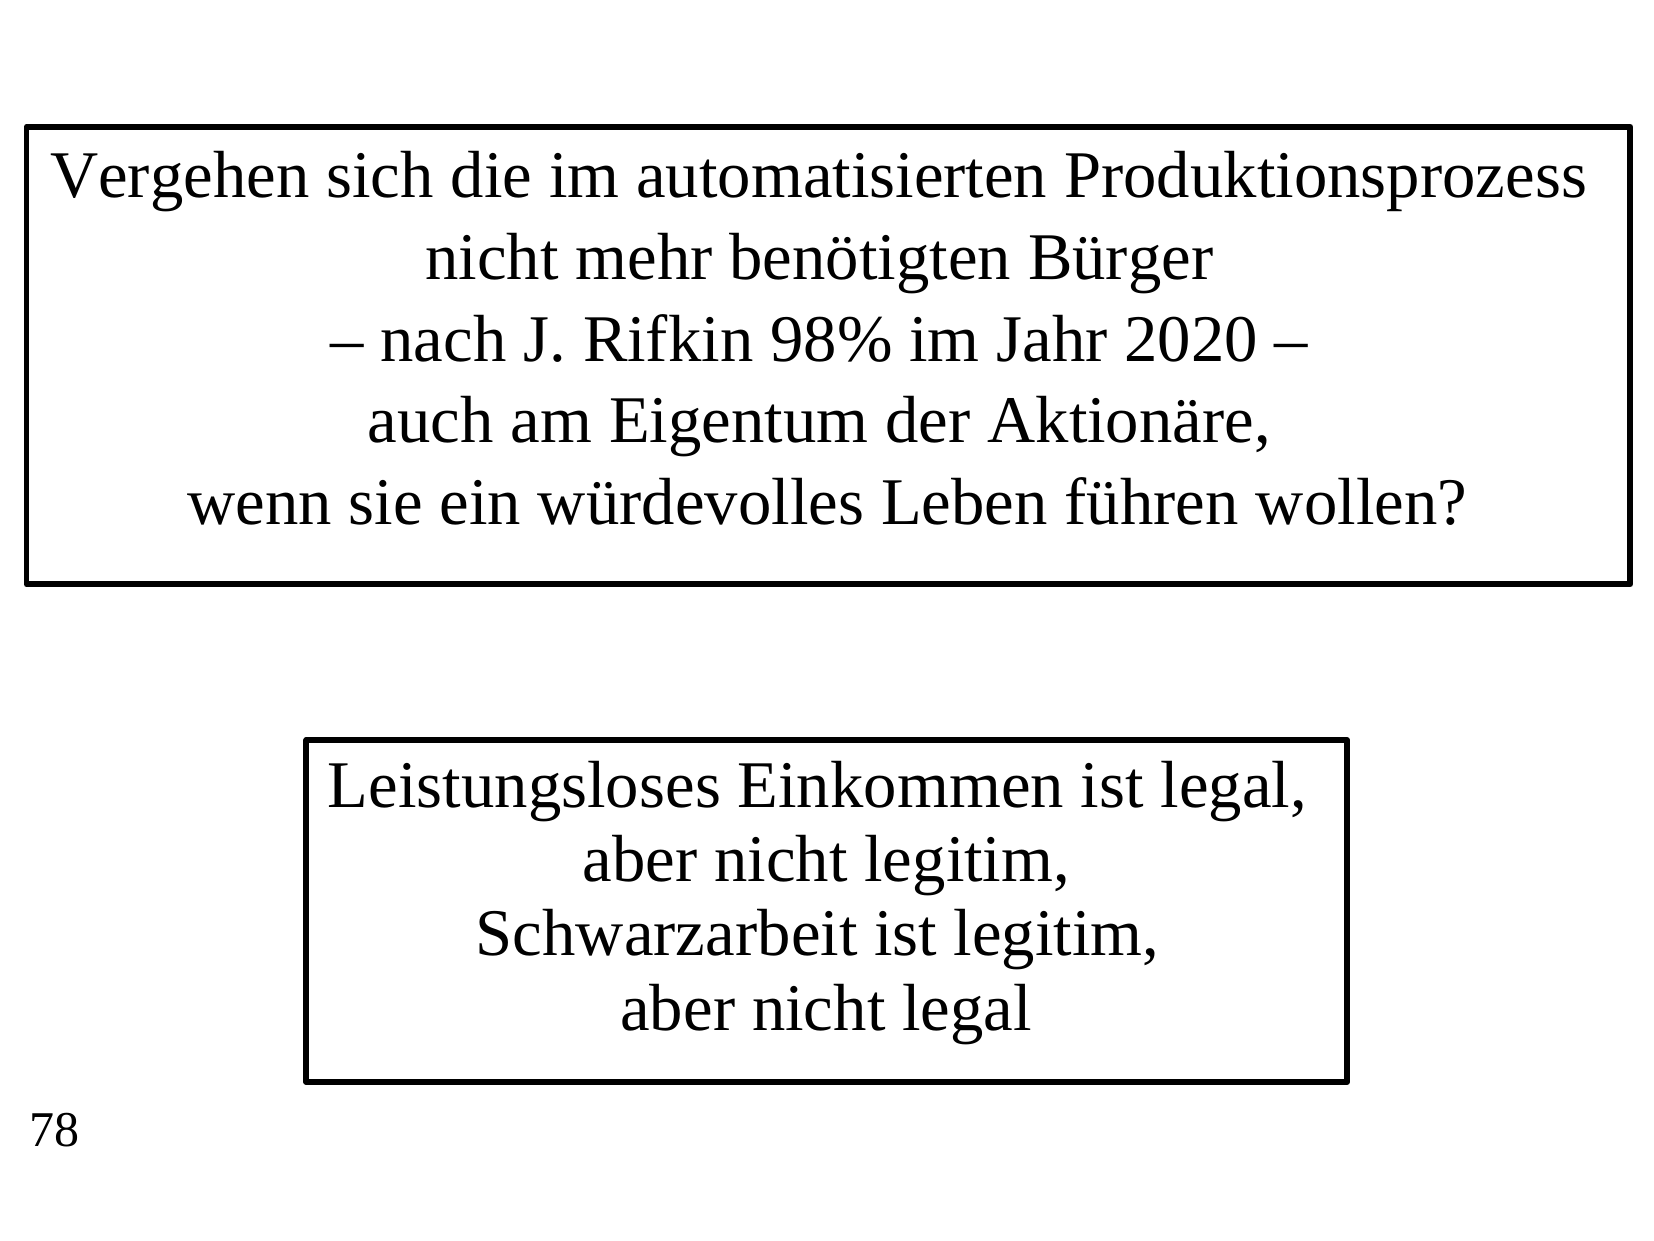

Vergehen sich die im automatisierten Produktionsprozess
nicht mehr benötigten Bürger
– nach J. Rifkin 98% im Jahr 2020 –
auch am Eigentum der Aktionäre,
wenn sie ein würdevolles Leben führen wollen?
Leistungsloses Einkommen ist legal,
aber nicht legitim,
Schwarzarbeit ist legitim,
aber nicht legal